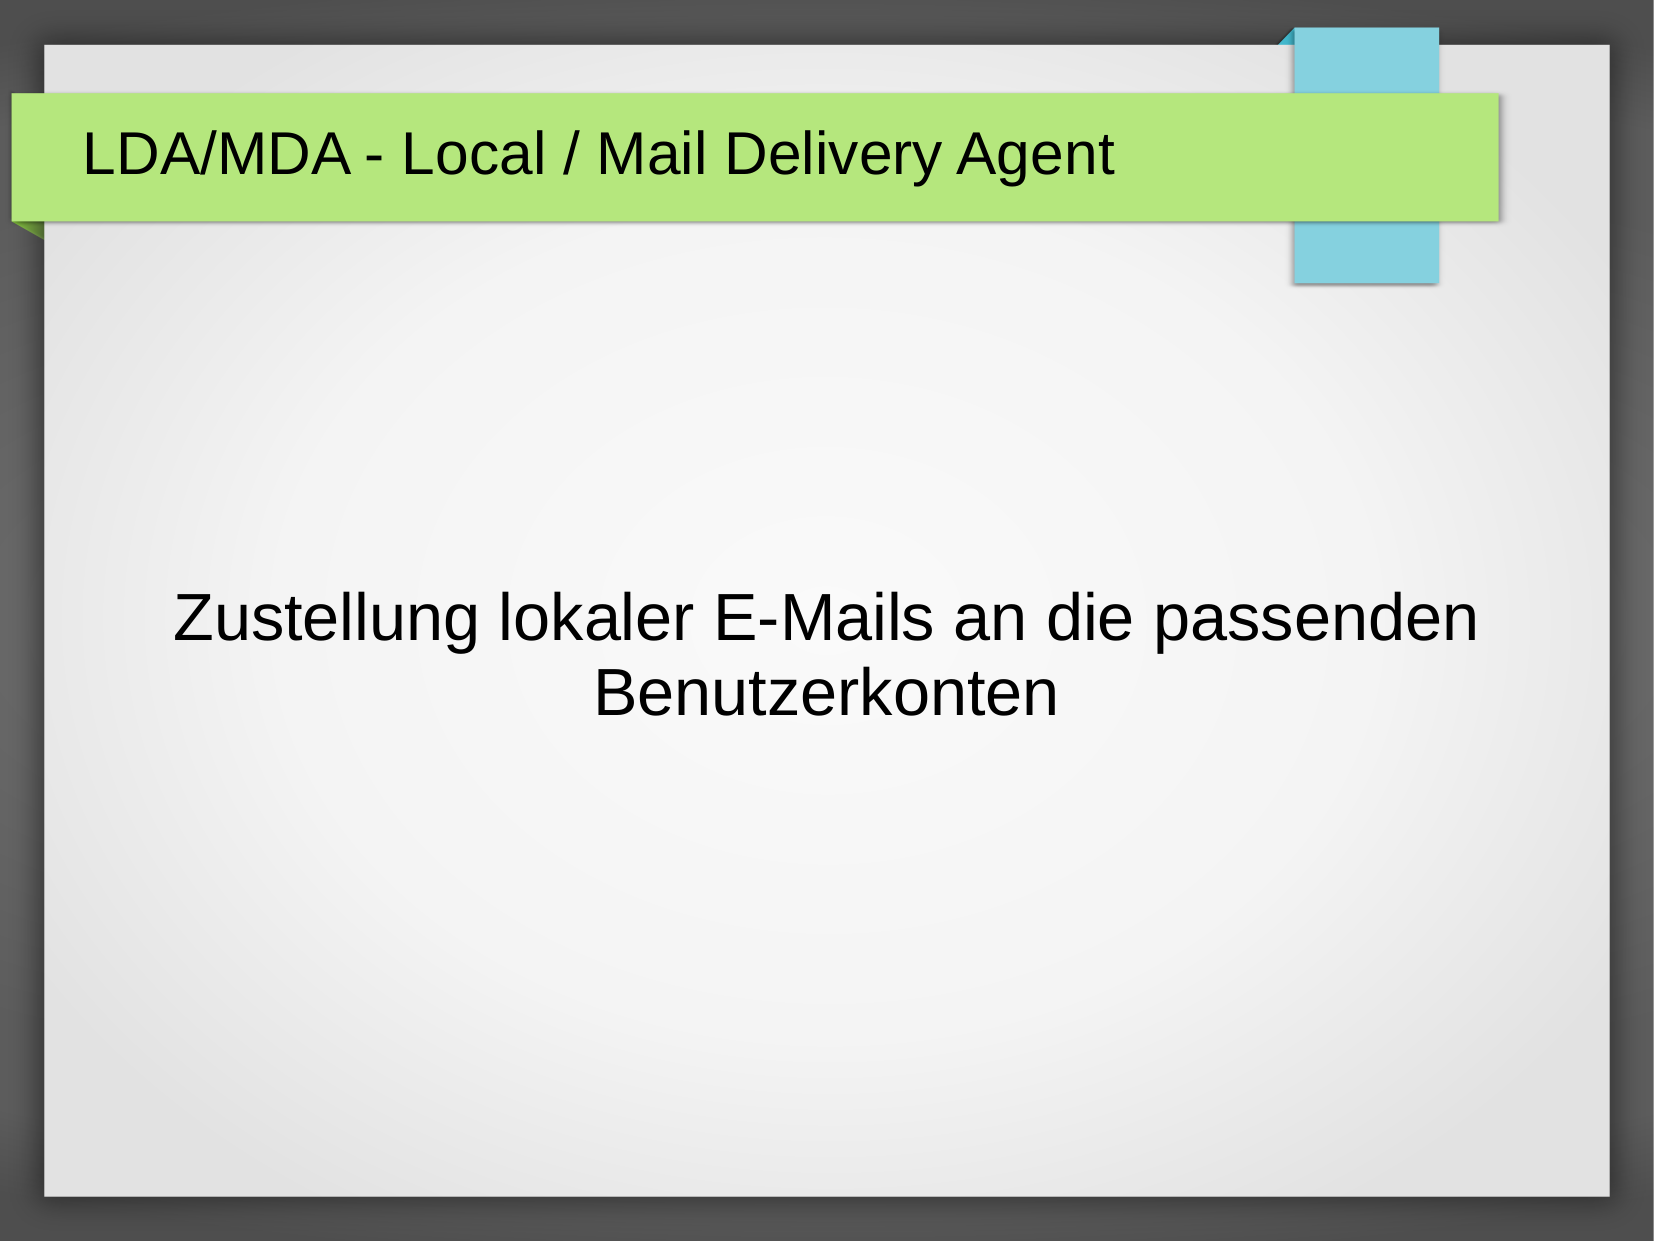

# LDA/MDA - Local / Mail Delivery Agent
Zustellung lokaler E-Mails an die passenden Benutzerkonten